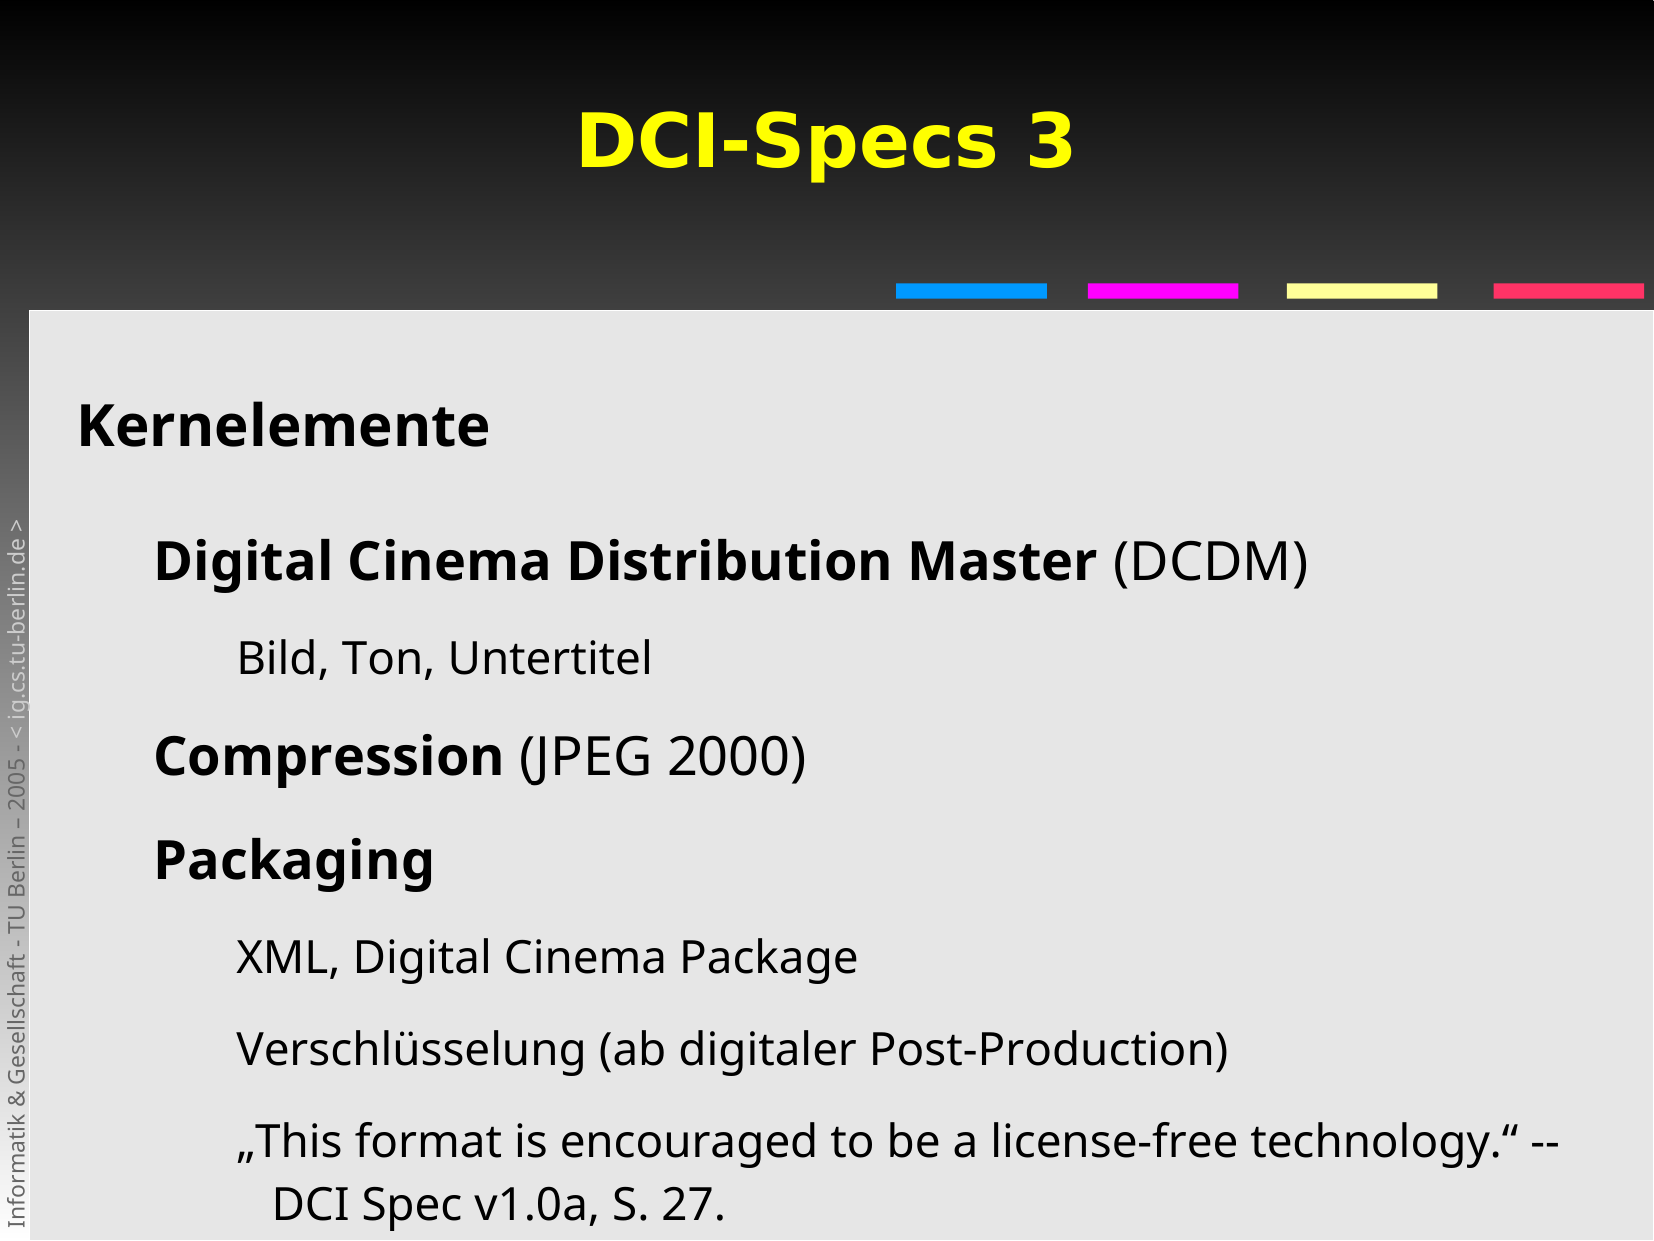

# DCI-Specs 3
Kernelemente
Digital Cinema Distribution Master (DCDM)
Bild, Ton, Untertitel
Compression (JPEG 2000)
Packaging
XML, Digital Cinema Package
Verschlüsselung (ab digitaler Post-Production)
„This format is encouraged to be a license-free technology.“ --DCI Spec v1.0a, S. 27.